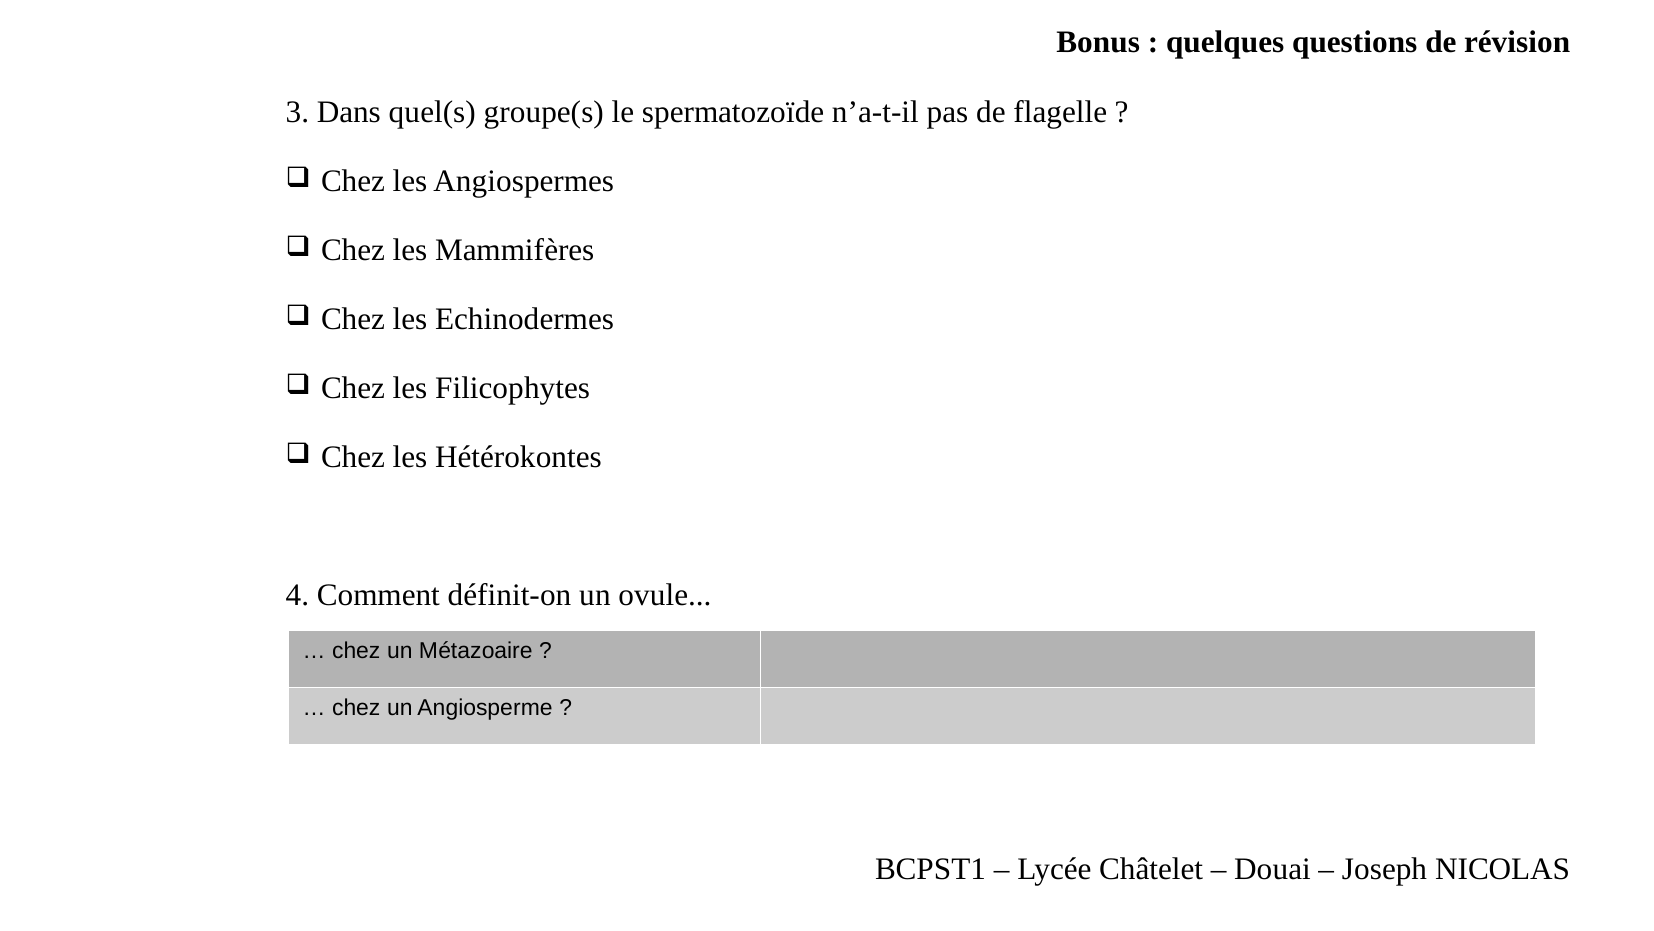

Bonus : quelques questions de révision
3. Dans quel(s) groupe(s) le spermatozoïde n’a-t-il pas de flagelle ?
Chez les Angiospermes
Chez les Mammifères
Chez les Echinodermes
Chez les Filicophytes
Chez les Hétérokontes
4. Comment définit-on un ovule...
| … chez un Métazoaire ? | |
| --- | --- |
| … chez un Angiosperme ? | |
BCPST1 – Lycée Châtelet – Douai – Joseph NICOLAS